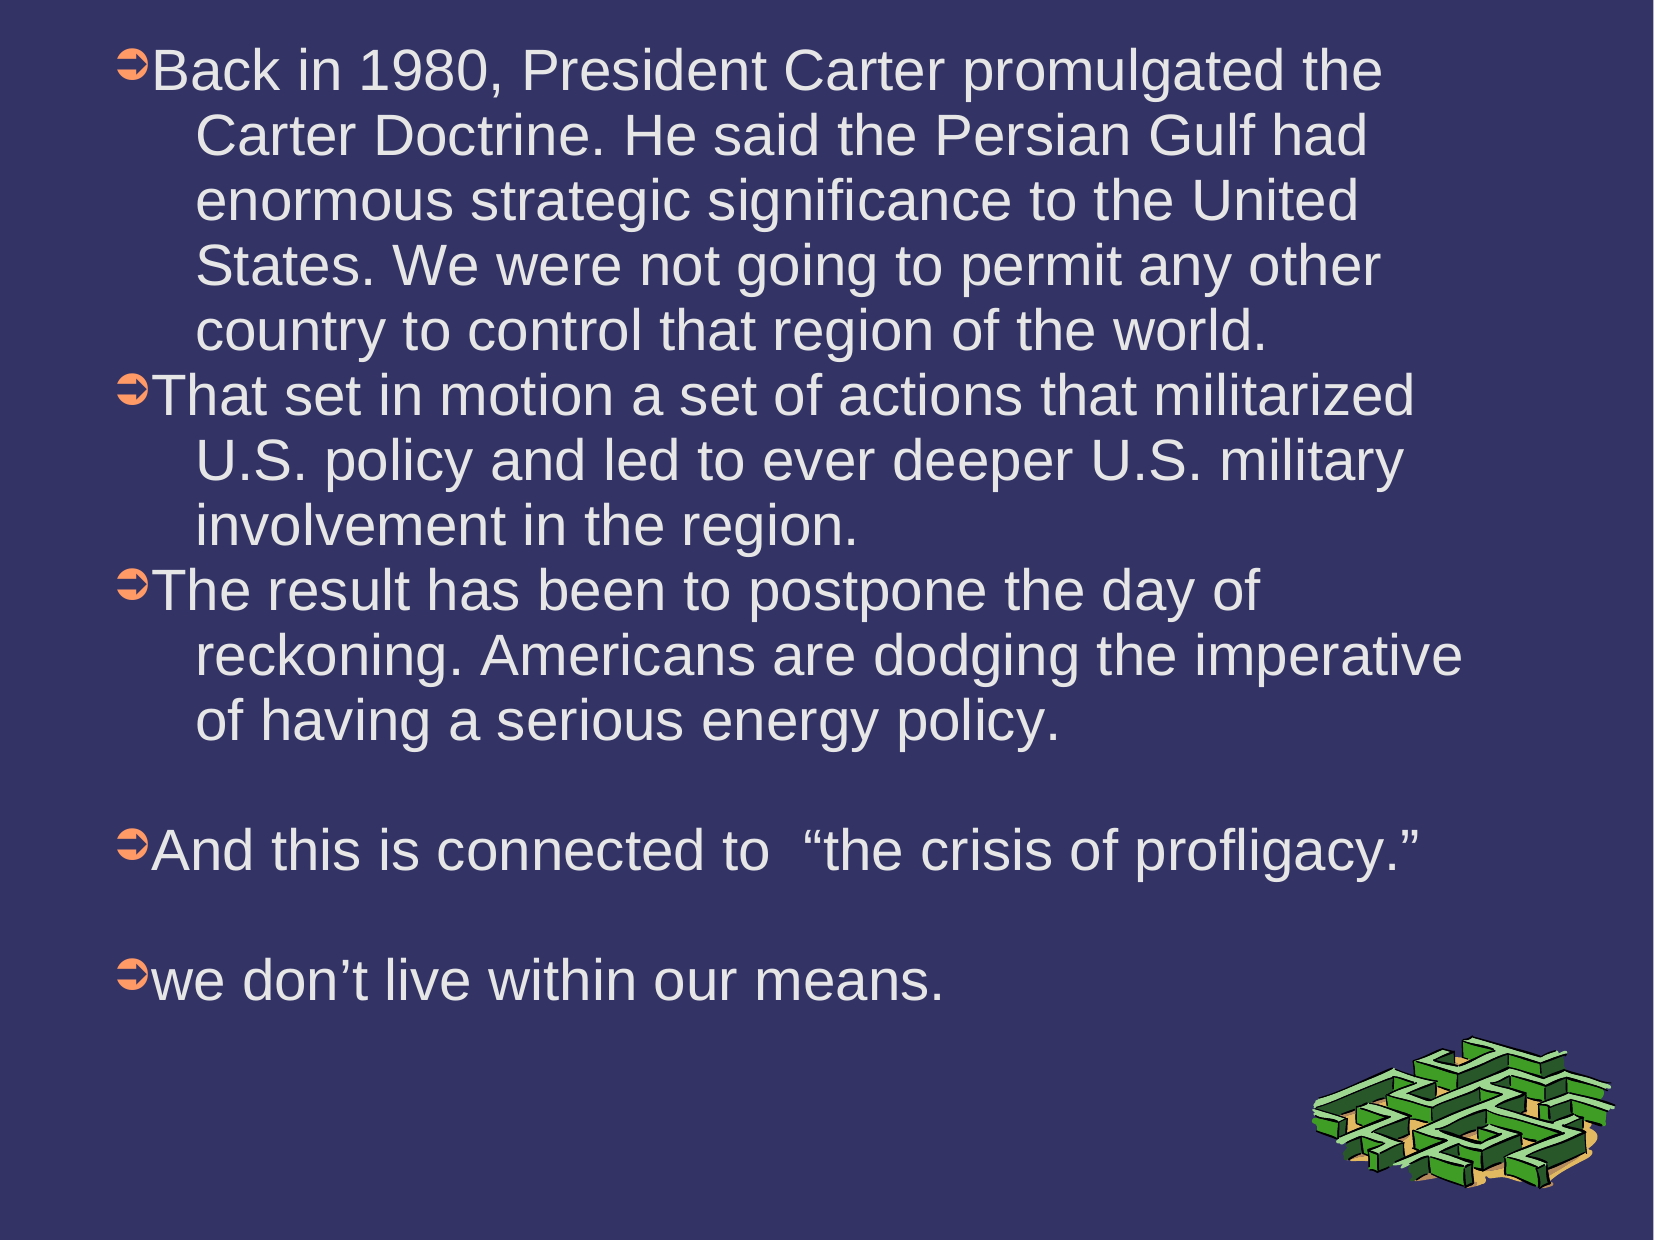

# Back in 1980, President Carter promulgated the Carter Doctrine. He said the Persian Gulf had enormous strategic significance to the United States. We were not going to permit any other country to control that region of the world.
That set in motion a set of actions that militarized U.S. policy and led to ever deeper U.S. military involvement in the region.
The result has been to postpone the day of reckoning. Americans are dodging the imperative of having a serious energy policy.
And this is connected to “the crisis of profligacy.”
we don’t live within our means.